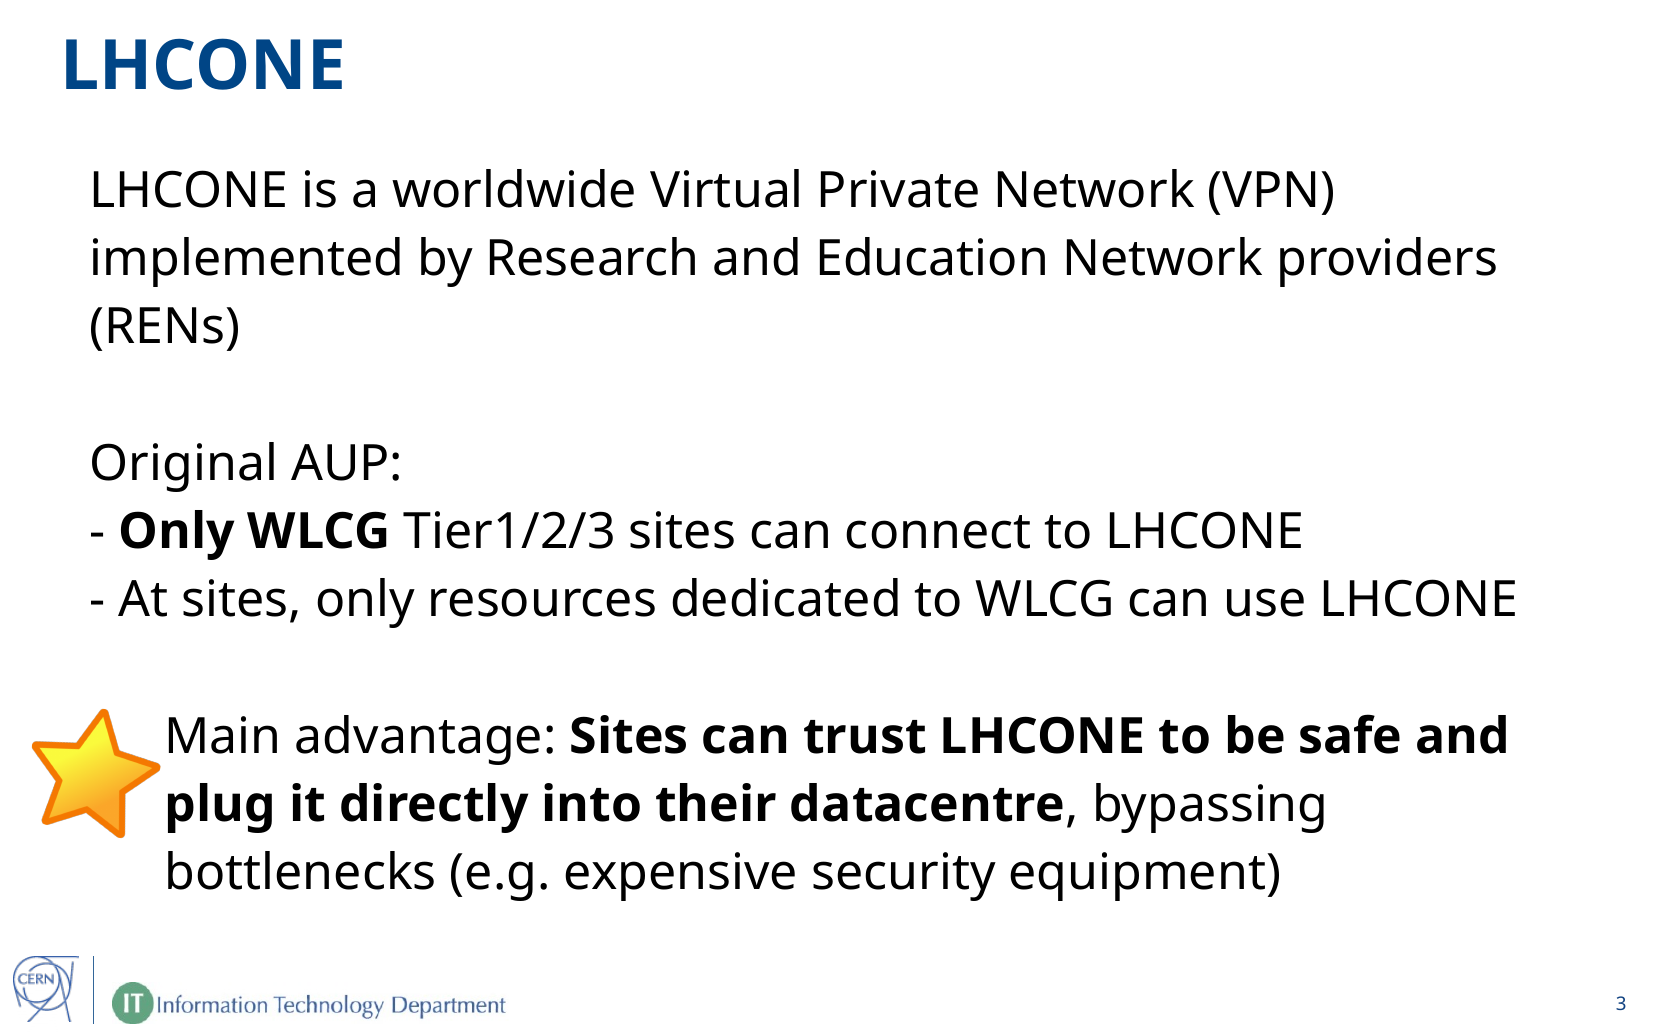

# LHCONE
LHCONE is a worldwide Virtual Private Network (VPN) implemented by Research and Education Network providers (RENs)
Original AUP:
- Only WLCG Tier1/2/3 sites can connect to LHCONE
- At sites, only resources dedicated to WLCG can use LHCONE
	Main advantage: Sites can trust LHCONE to be safe and plug it directly into their datacentre, bypassing bottlenecks (e.g. expensive security equipment)